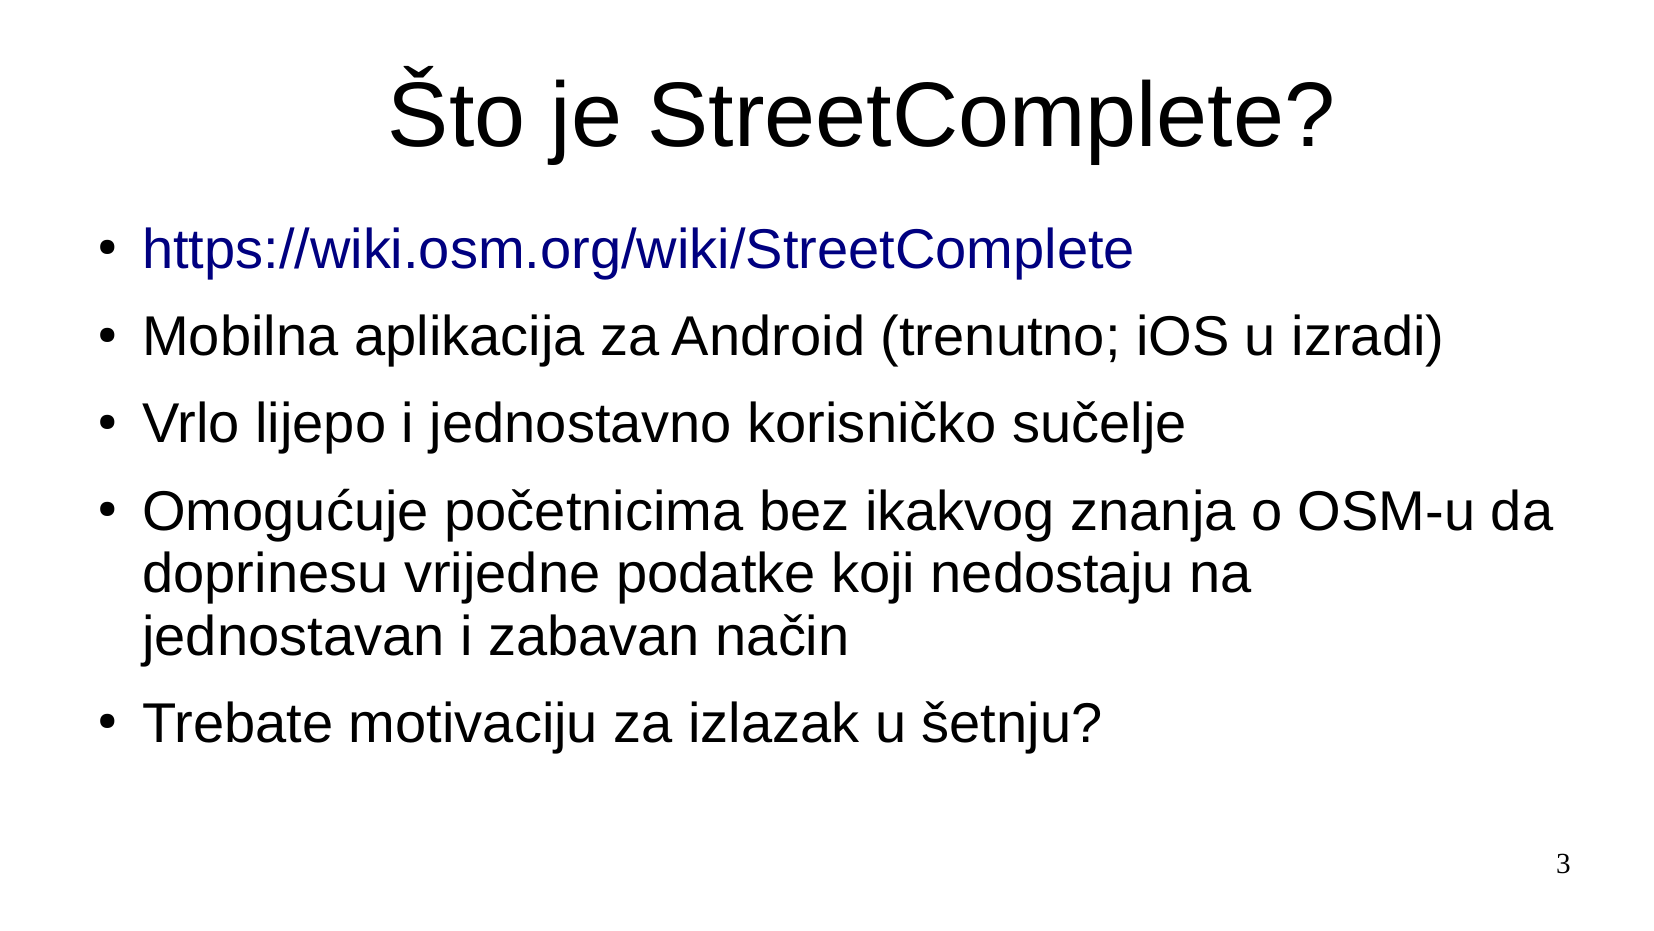

# Što je StreetComplete?
https://wiki.osm.org/wiki/StreetComplete
Mobilna aplikacija za Android (trenutno; iOS u izradi)
Vrlo lijepo i jednostavno korisničko sučelje
Omogućuje početnicima bez ikakvog znanja o OSM-u da doprinesu vrijedne podatke koji nedostaju na jednostavan i zabavan način
Trebate motivaciju za izlazak u šetnju?
3